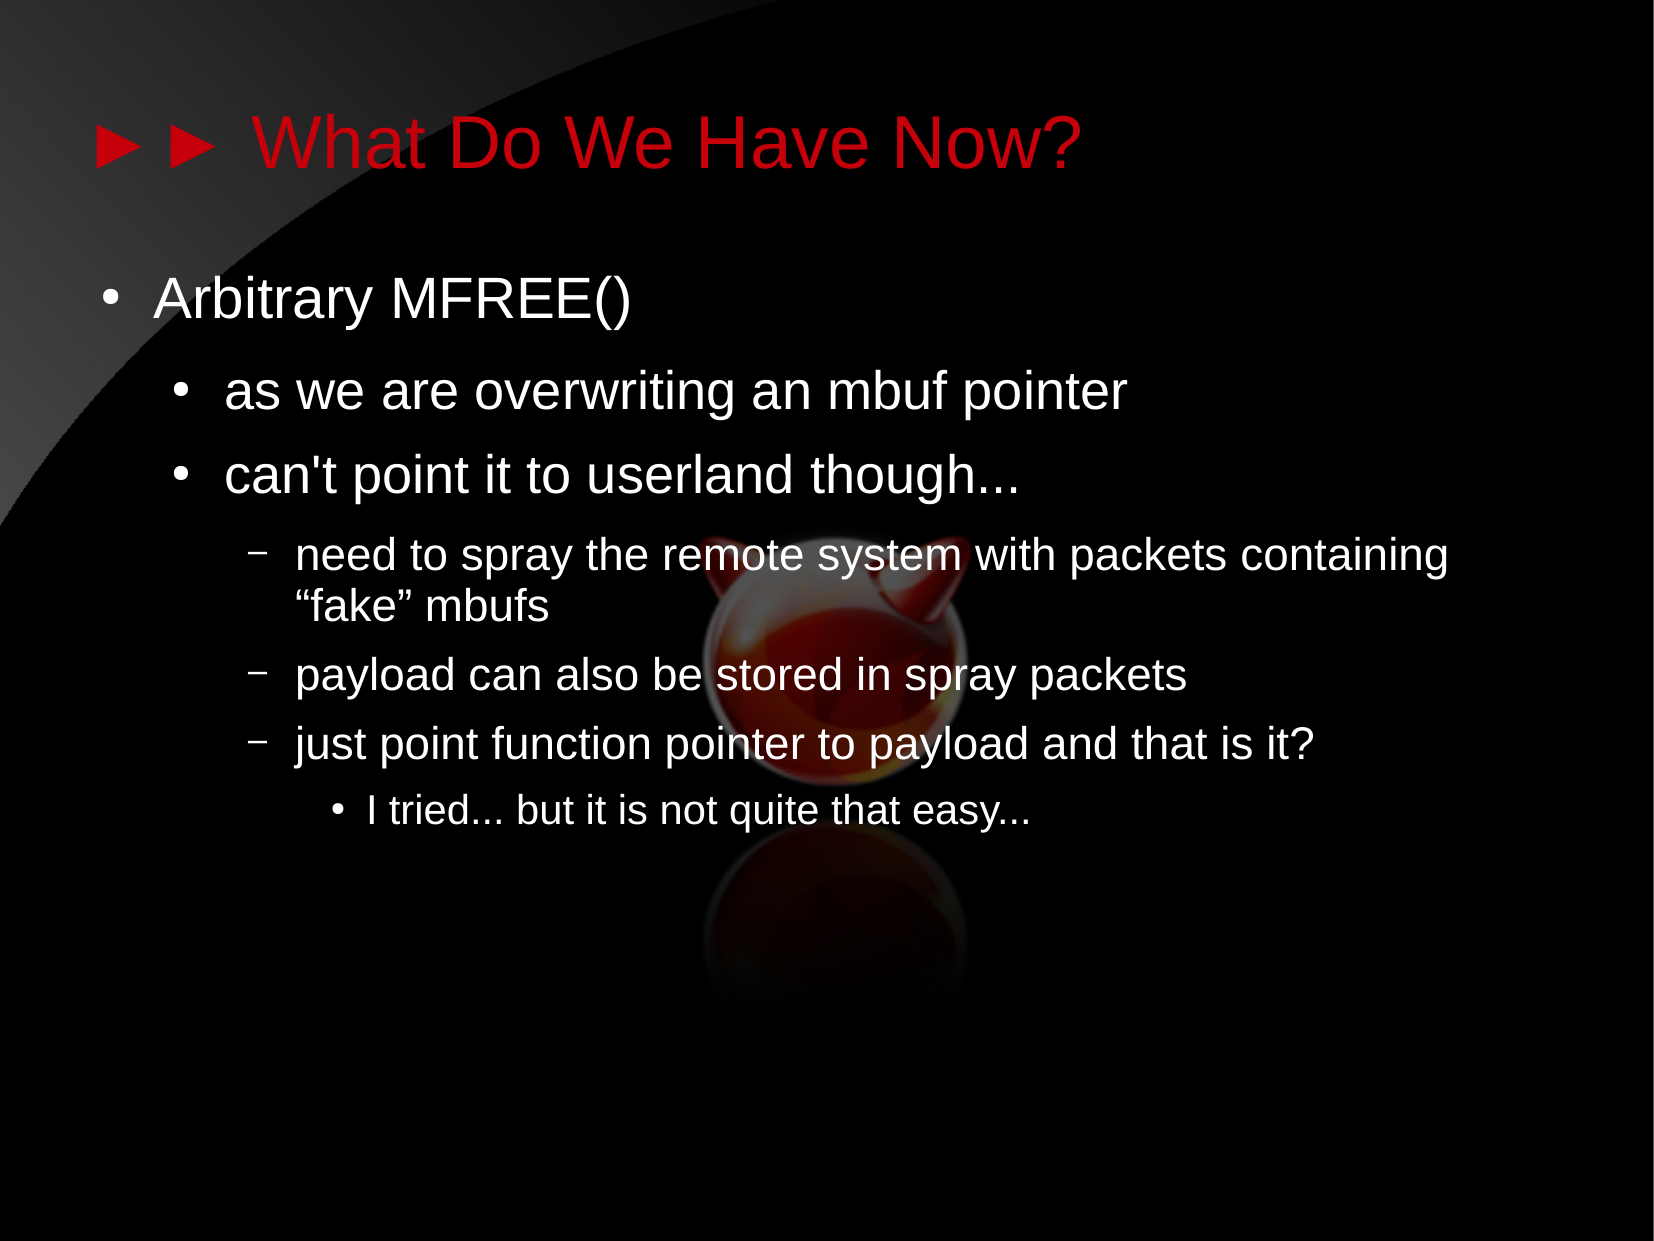

# ►► What Do We Have Now?
Arbitrary MFREE()
as we are overwriting an mbuf pointer
can't point it to userland though...
need to spray the remote system with packets containing “fake” mbufs
payload can also be stored in spray packets
just point function pointer to payload and that is it?
I tried... but it is not quite that easy...